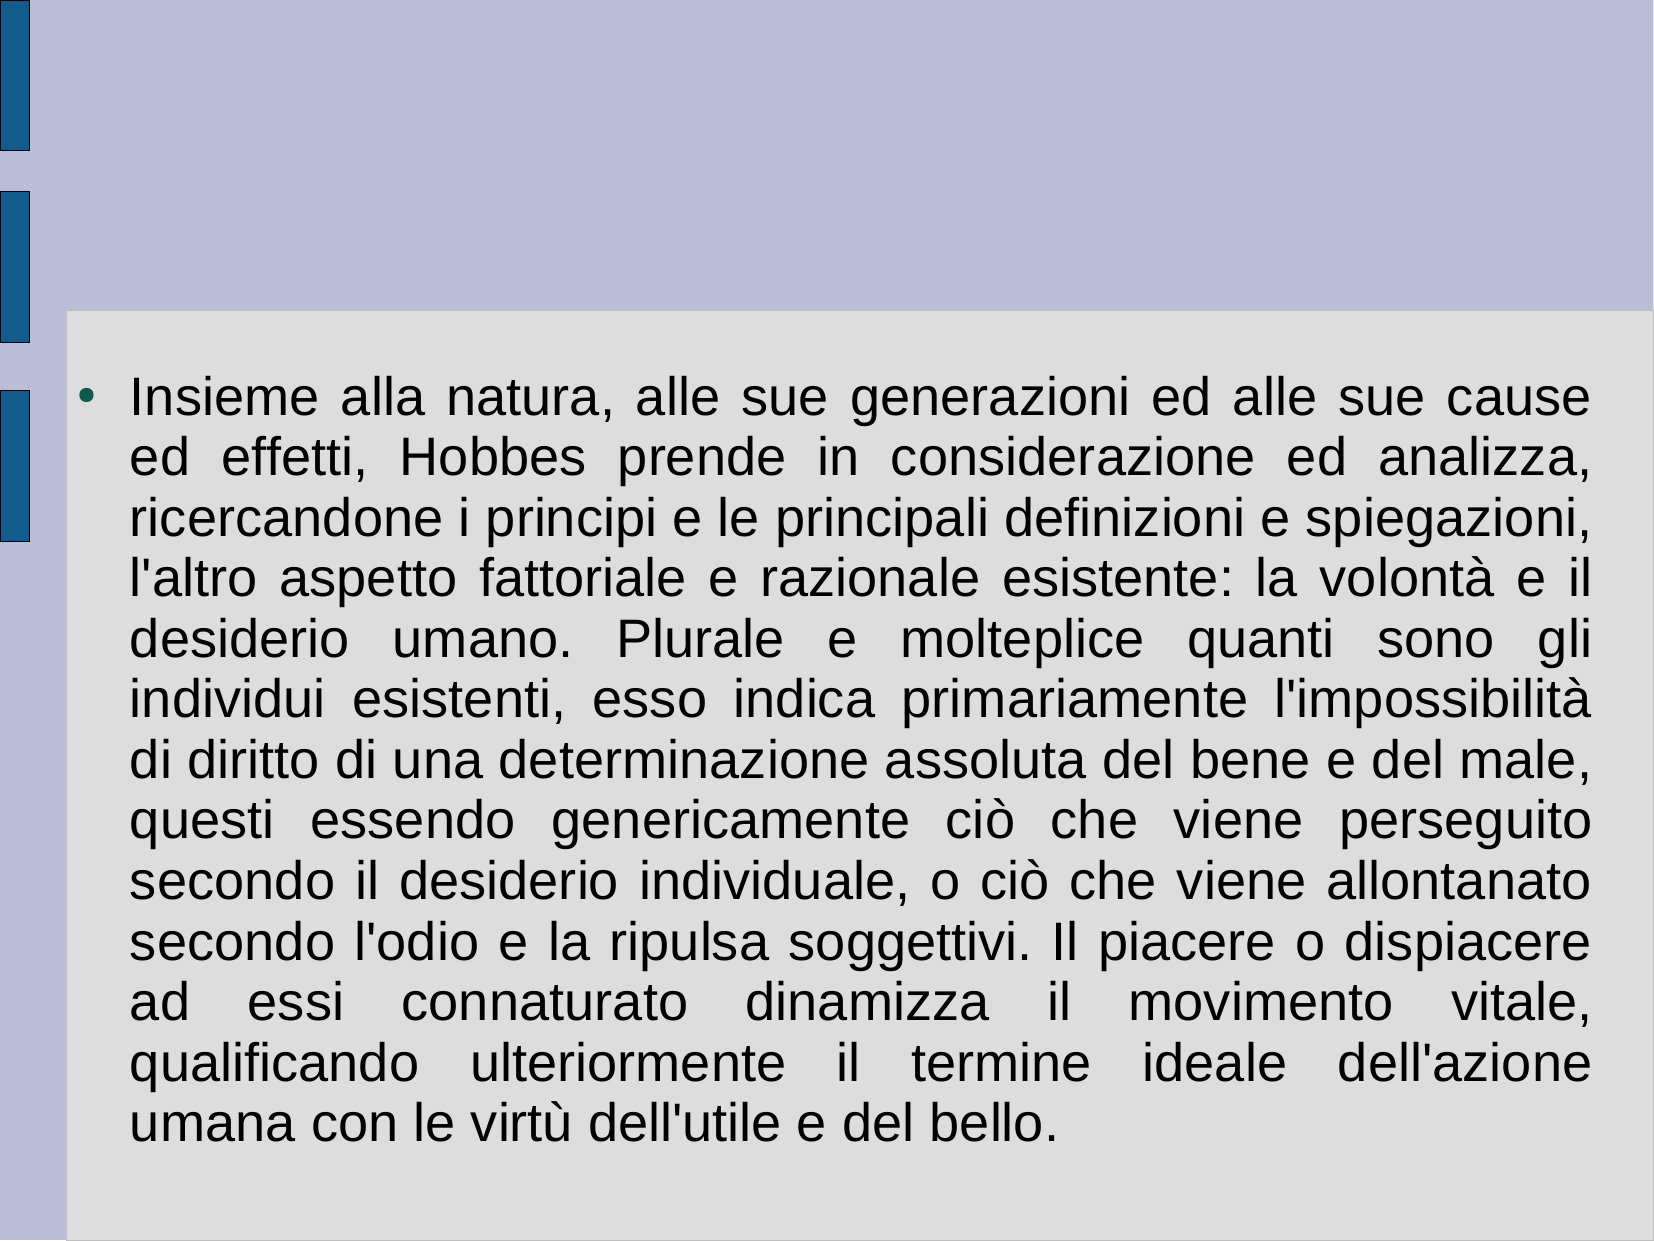

#
Insieme alla natura, alle sue generazioni ed alle sue cause ed effetti, Hobbes prende in considerazione ed analizza, ricercandone i principi e le principali definizioni e spiegazioni, l'altro aspetto fattoriale e razionale esistente: la volontà e il desiderio umano. Plurale e molteplice quanti sono gli individui esistenti, esso indica primariamente l'impossibilità di diritto di una determinazione assoluta del bene e del male, questi essendo genericamente ciò che viene perseguito secondo il desiderio individuale, o ciò che viene allontanato secondo l'odio e la ripulsa soggettivi. Il piacere o dispiacere ad essi connaturato dinamizza il movimento vitale, qualificando ulteriormente il termine ideale dell'azione umana con le virtù dell'utile e del bello.